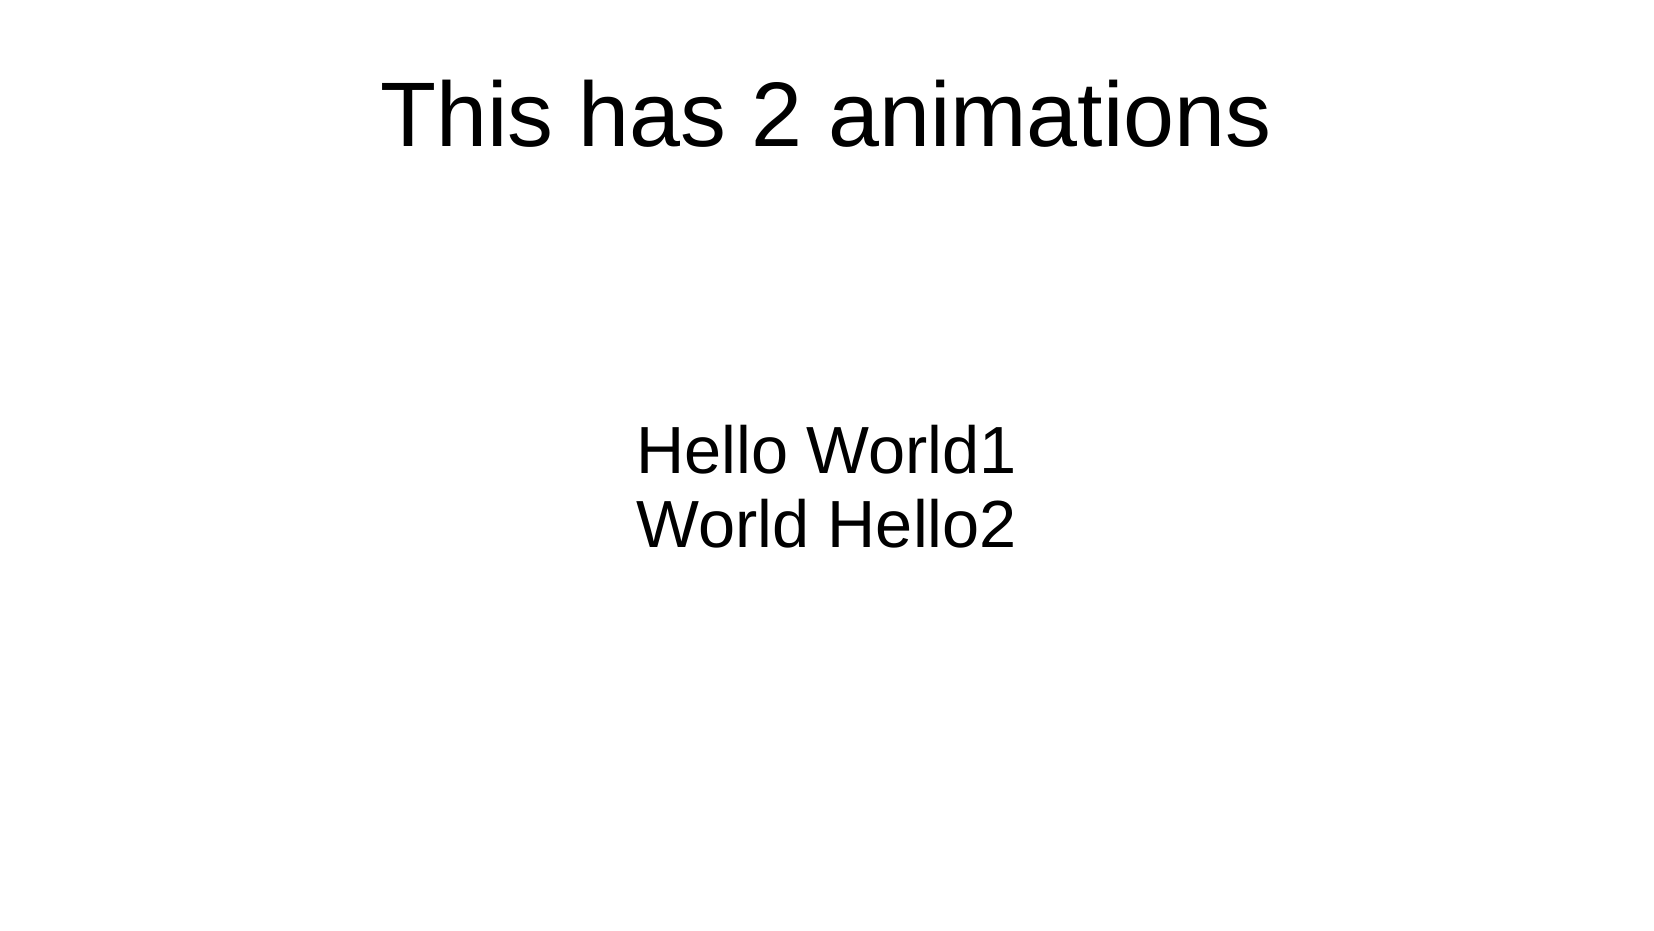

# This has 2 animations
Hello World1
World Hello2